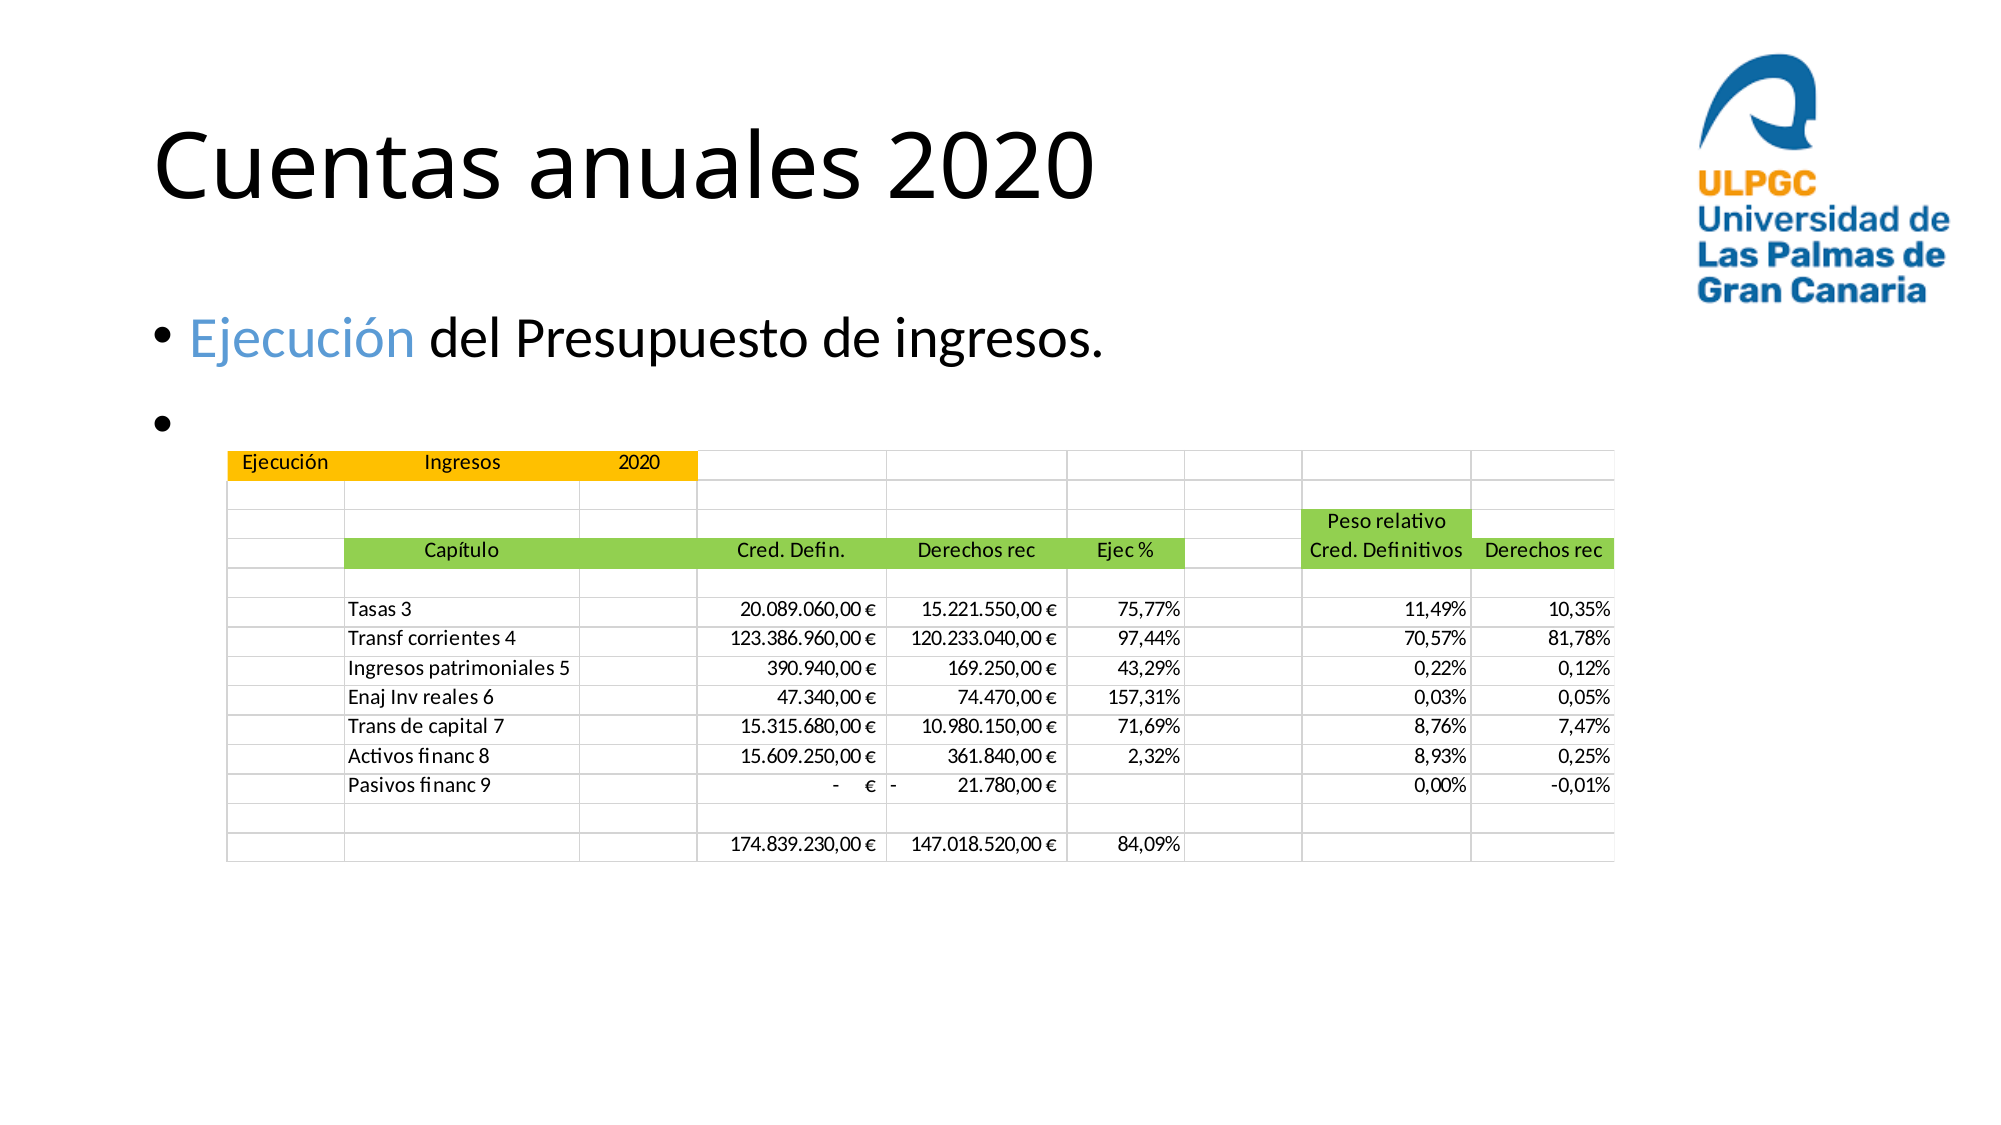

# Cuentas anuales 2020
Ejecución del Presupuesto de ingresos.